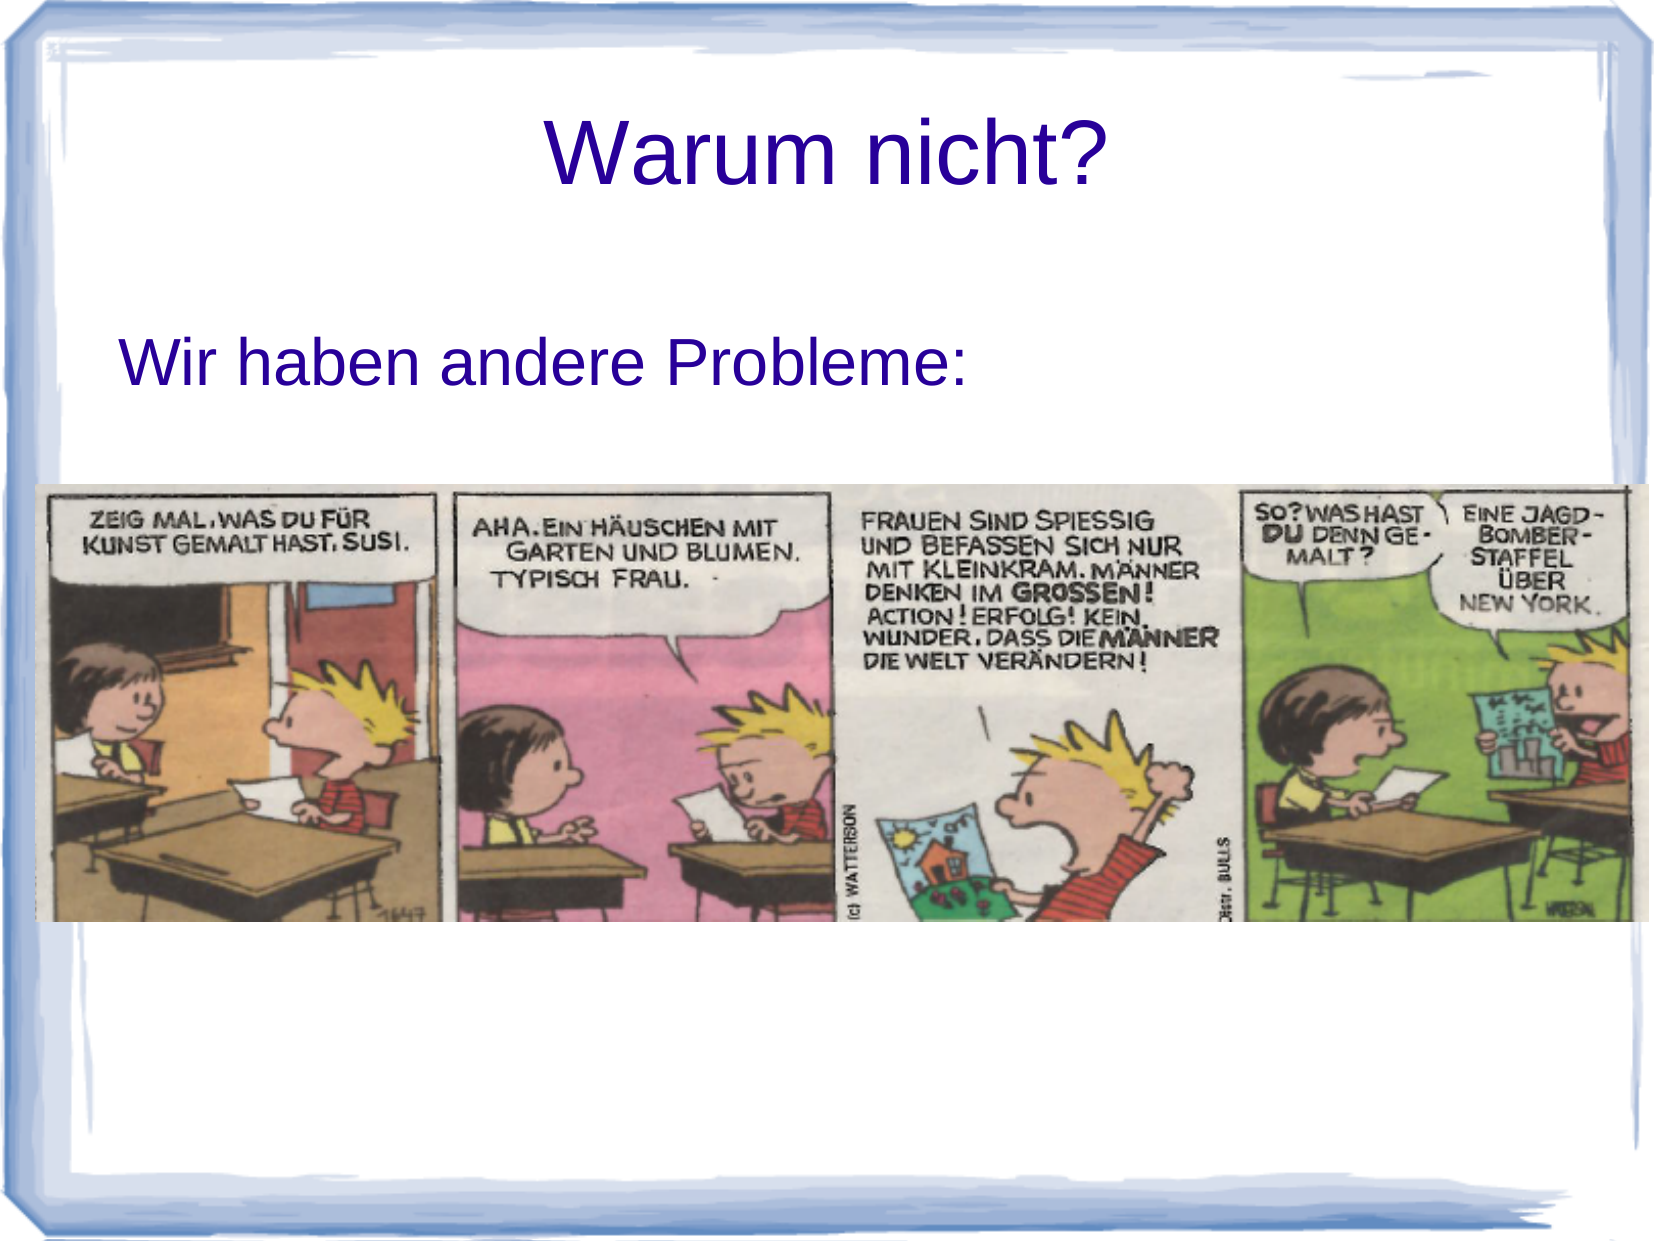

# Warum nicht?
Wir haben andere Probleme: